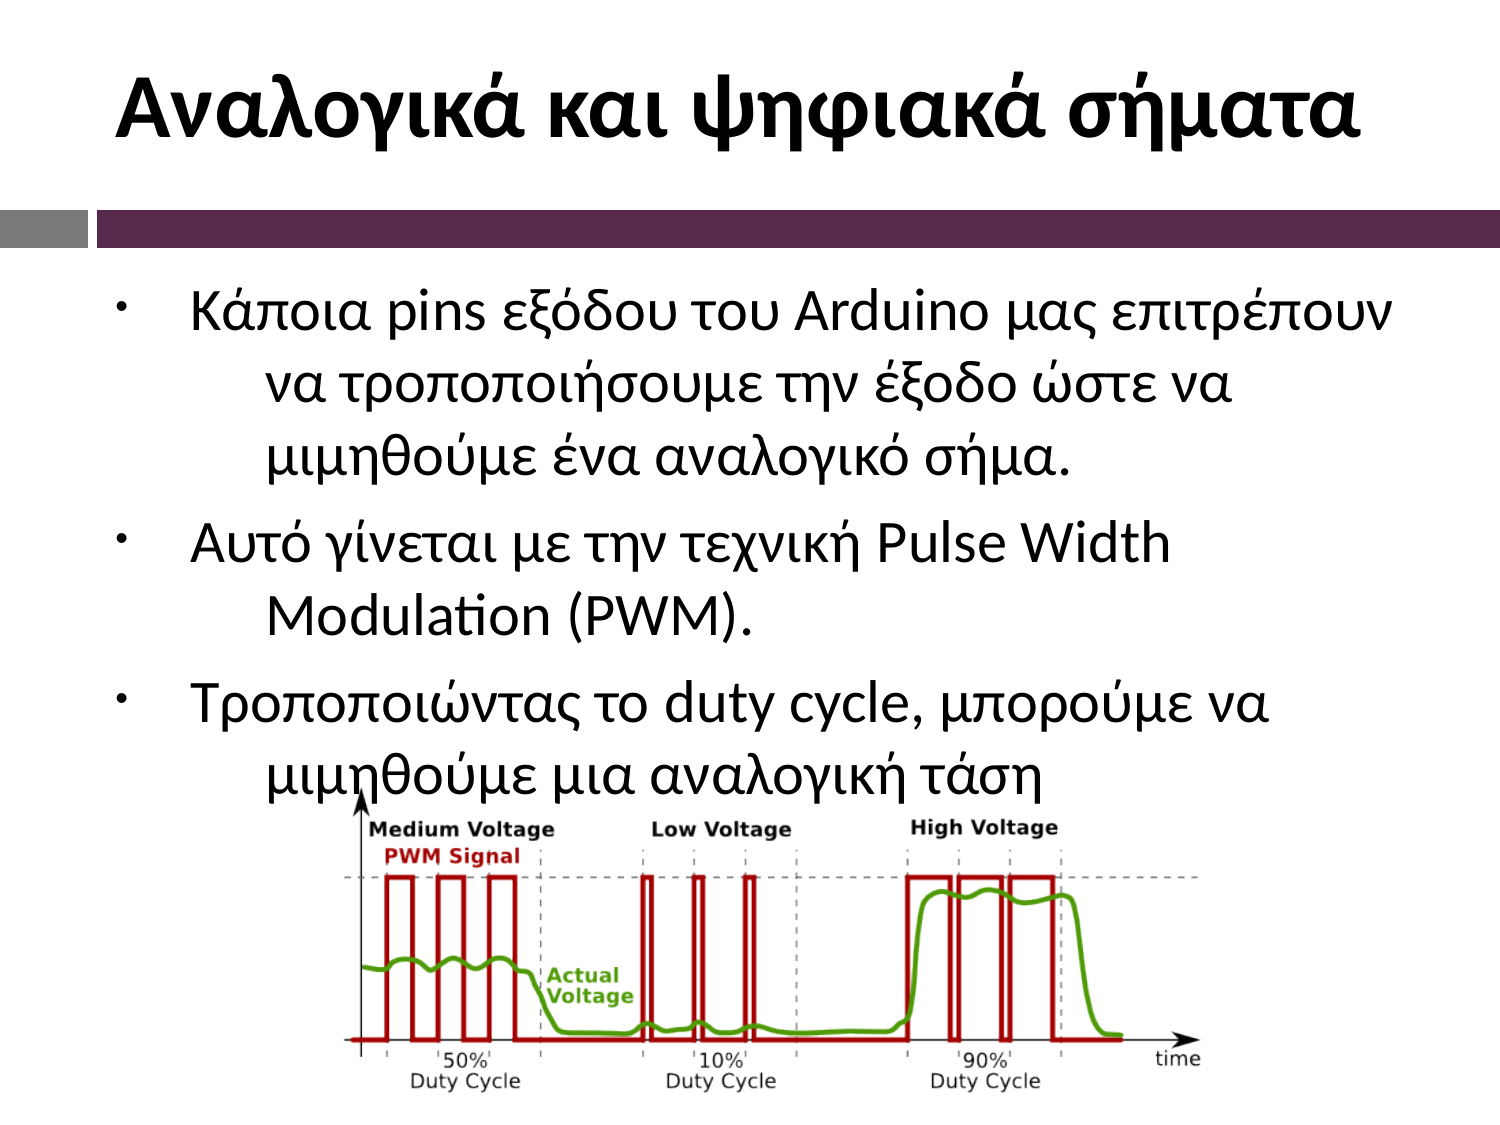

# Αναλογικά και ψηφιακά σήματα
Κάποια pins εξόδου του Arduino μας επιτρέπουν να τροποποιήσουμε την έξοδο ώστε να μιμηθούμε ένα αναλογικό σήμα.
Αυτό γίνεται με την τεχνική Pulse Width Modulation (PWM).
Τροποποιώντας το duty cycle, μπορούμε να μιμηθούμε μια αναλογική τάση